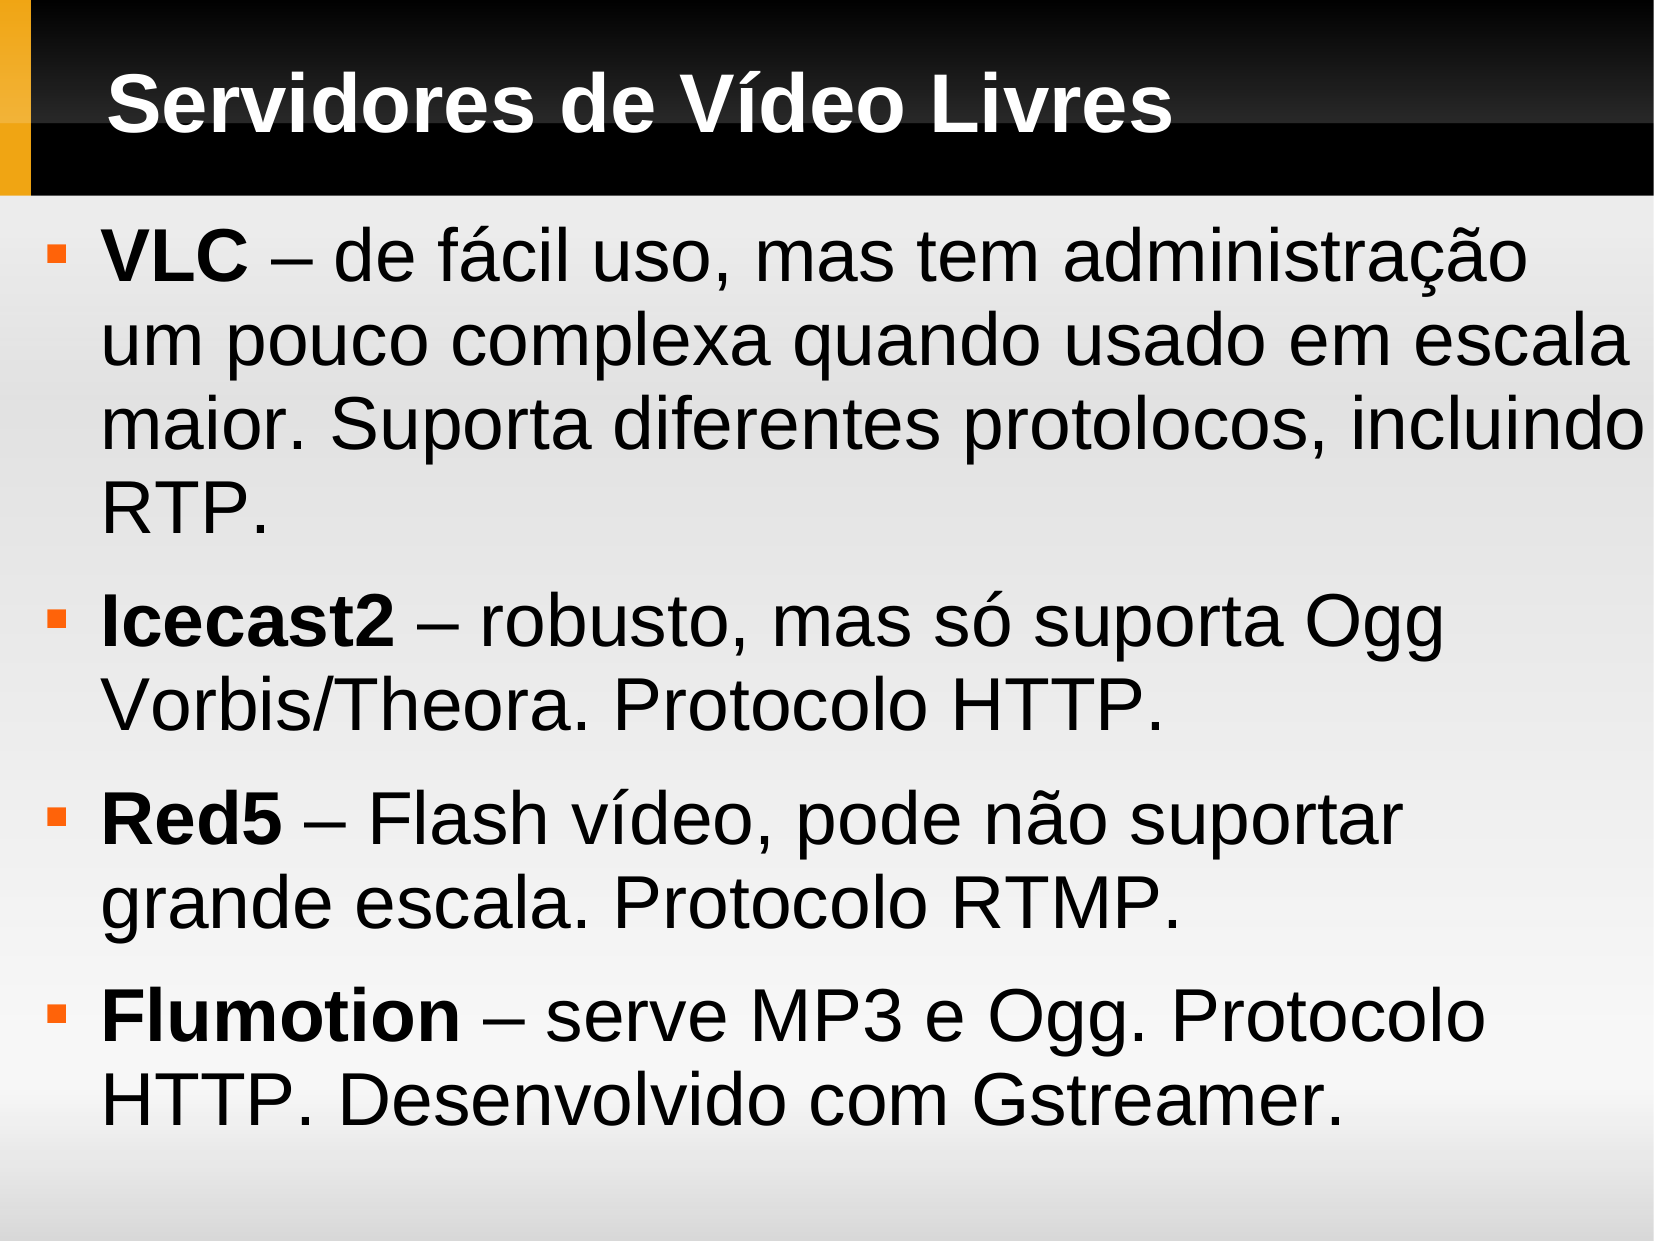

# Servidores de Vídeo Livres
VLC – de fácil uso, mas tem administração um pouco complexa quando usado em escala maior. Suporta diferentes protolocos, incluindo RTP.
Icecast2 – robusto, mas só suporta Ogg Vorbis/Theora. Protocolo HTTP.
Red5 – Flash vídeo, pode não suportar grande escala. Protocolo RTMP.
Flumotion – serve MP3 e Ogg. Protocolo HTTP. Desenvolvido com Gstreamer.